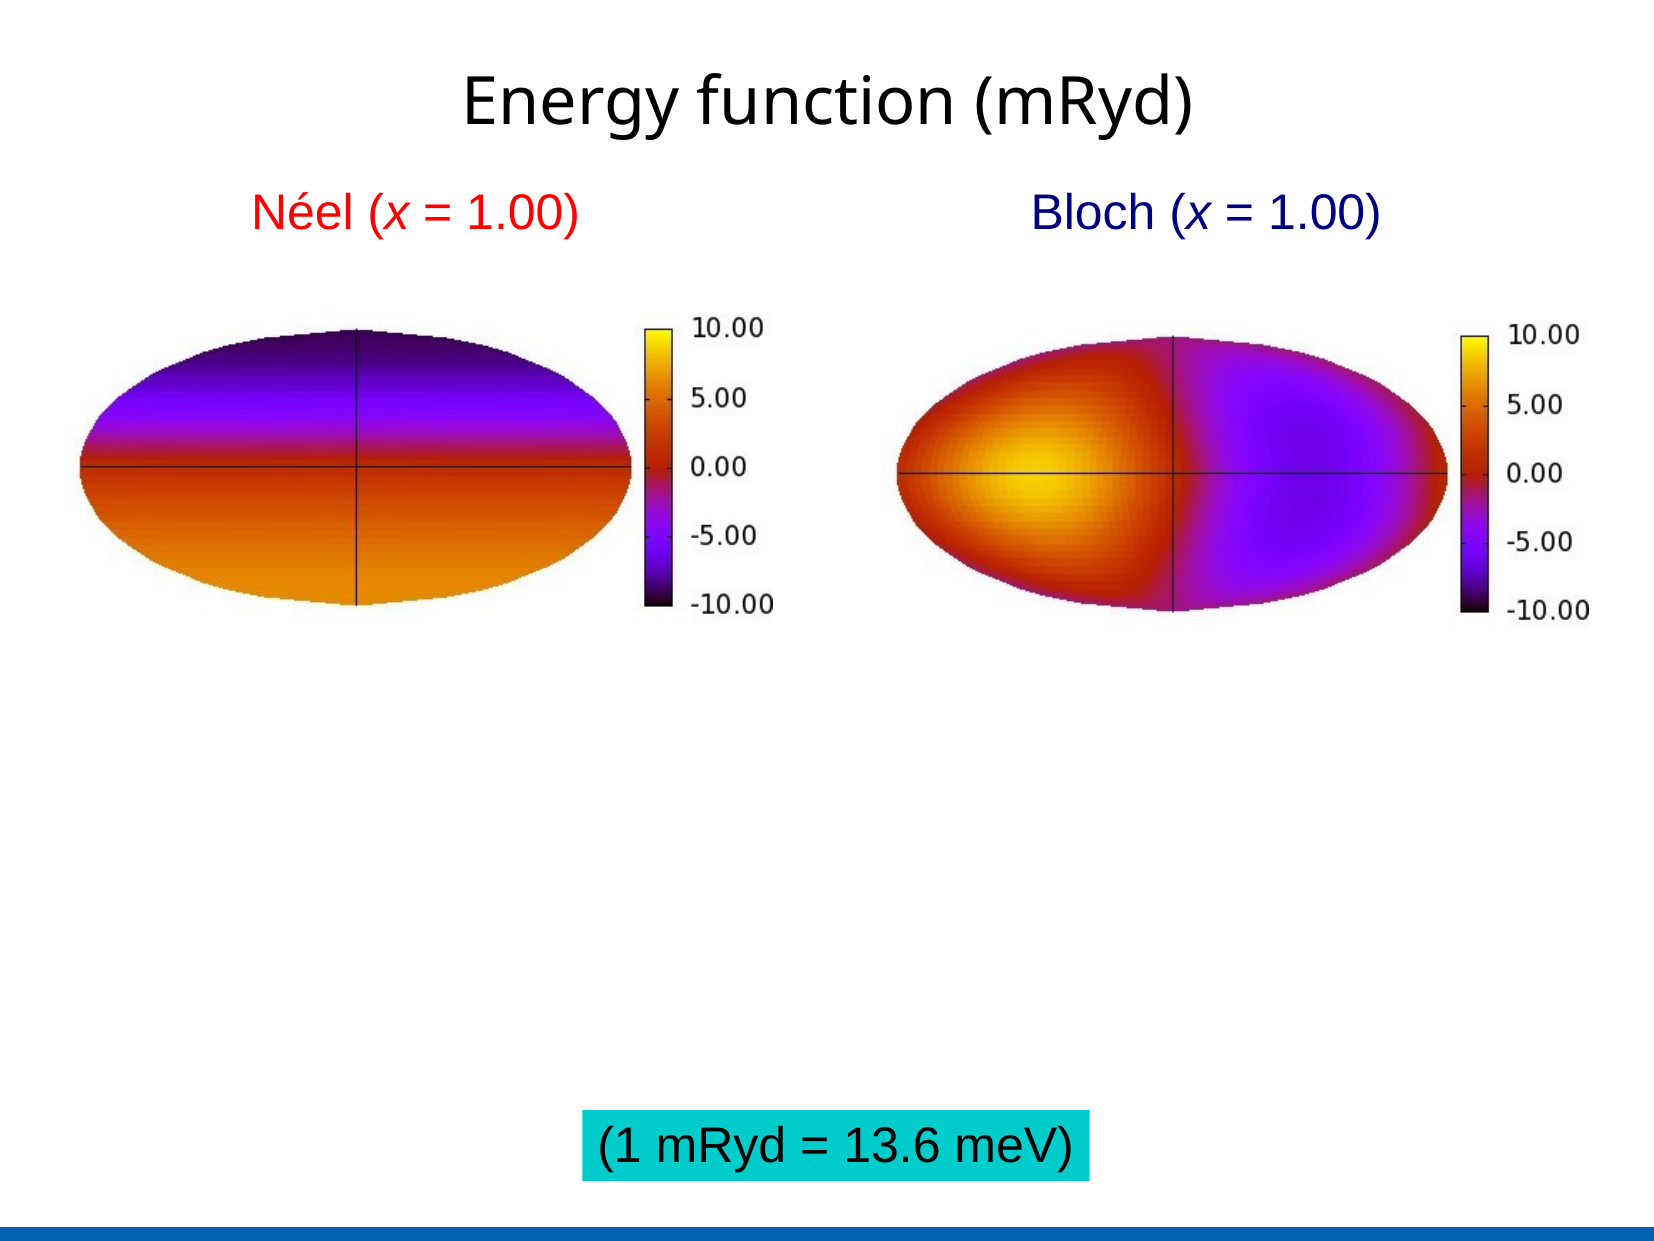

# Energy function (mRyd)
Néel (x = 1.00)
Bloch (x = 1.00)
(1 mRyd = 13.6 meV)